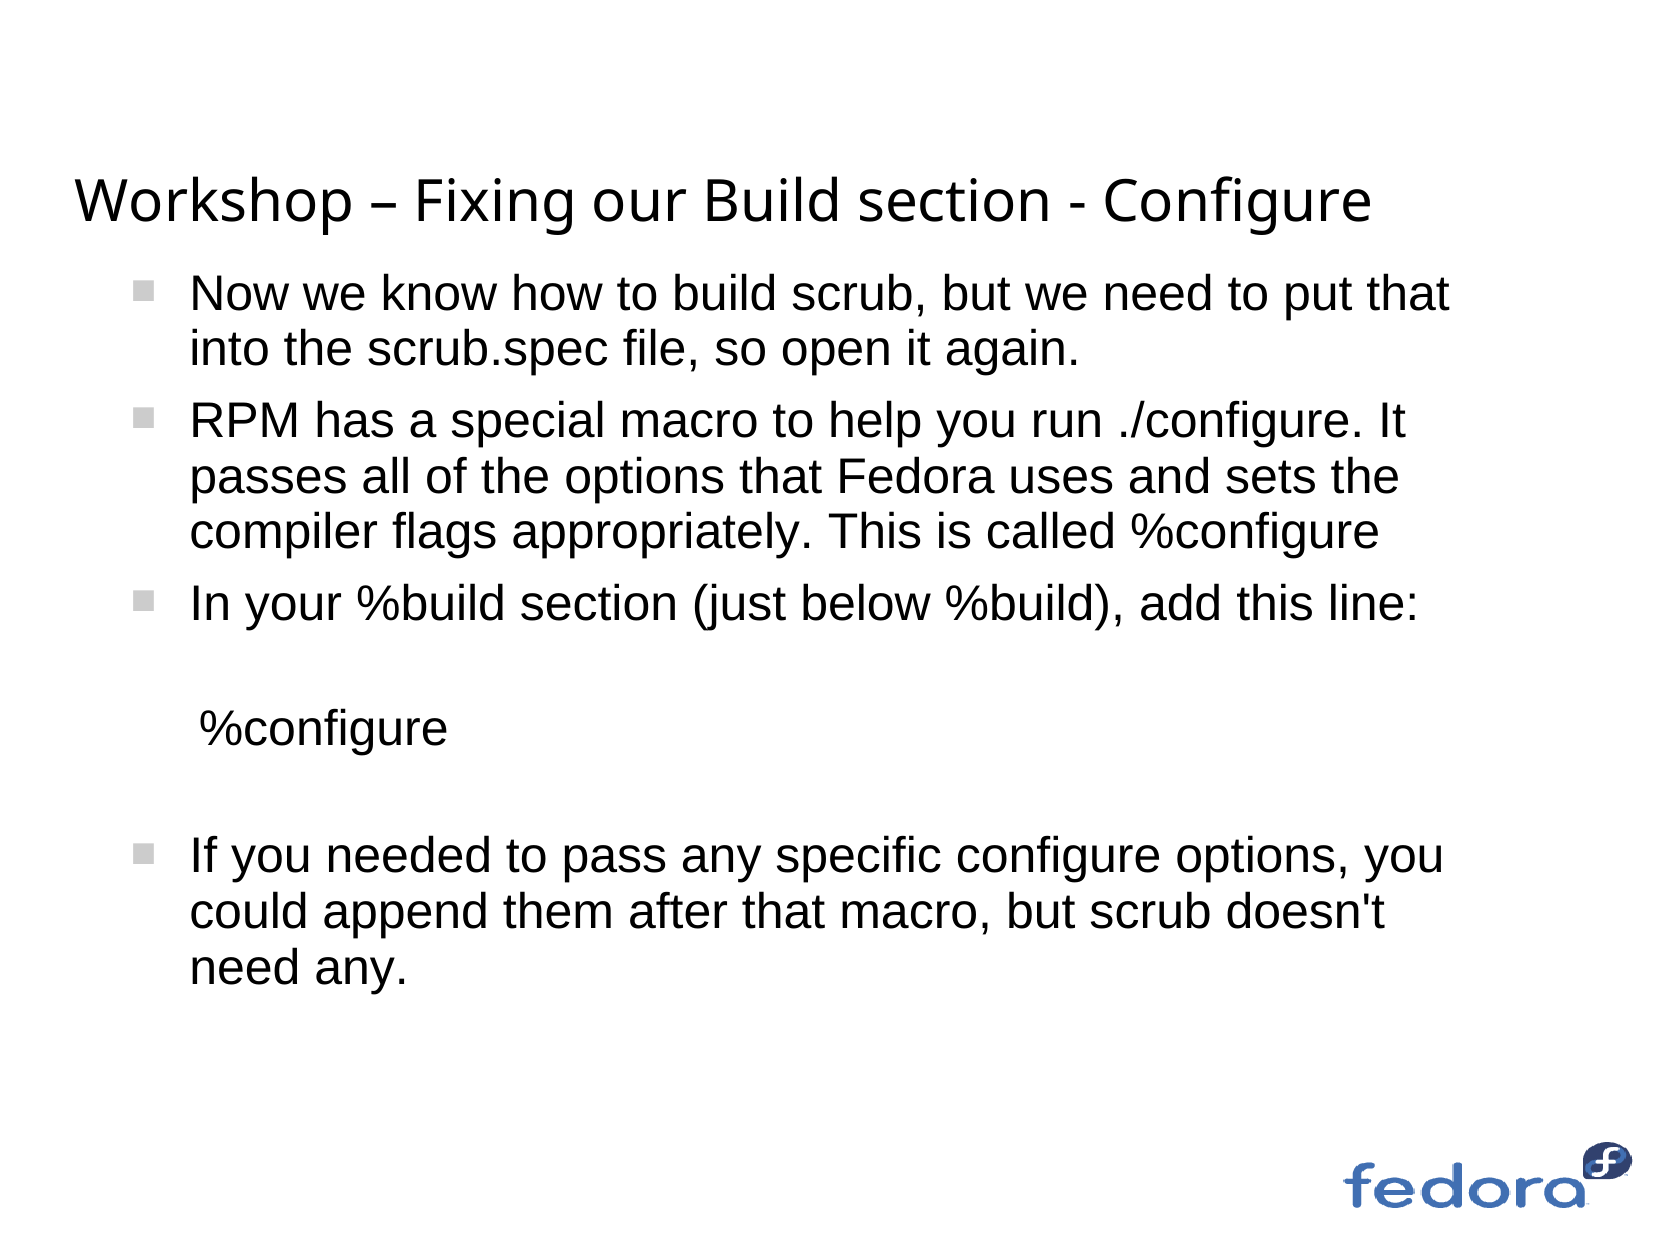

# Workshop – Fixing our Build section - Configure
Now we know how to build scrub, but we need to put that into the scrub.spec file, so open it again.
RPM has a special macro to help you run ./configure. It passes all of the options that Fedora uses and sets the compiler flags appropriately. This is called %configure
In your %build section (just below %build), add this line:
%configure
If you needed to pass any specific configure options, you could append them after that macro, but scrub doesn't need any.